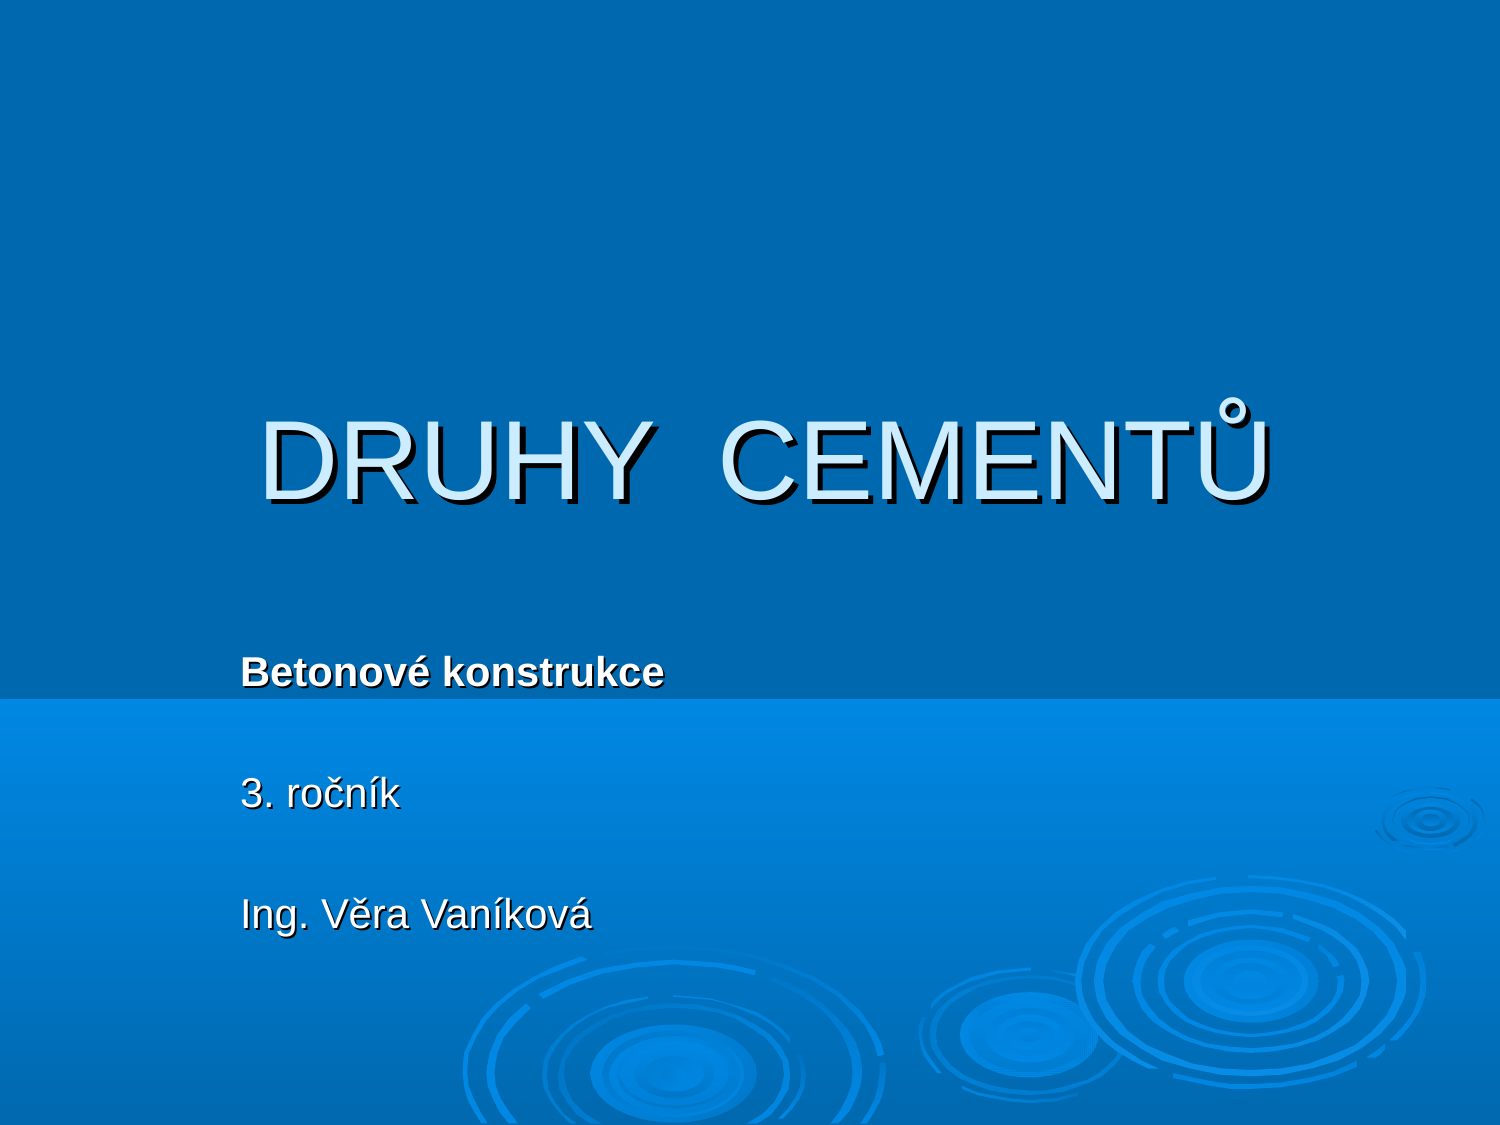

# DRUHY CEMENTŮ
Betonové konstrukce
3. ročník
Ing. Věra Vaníková